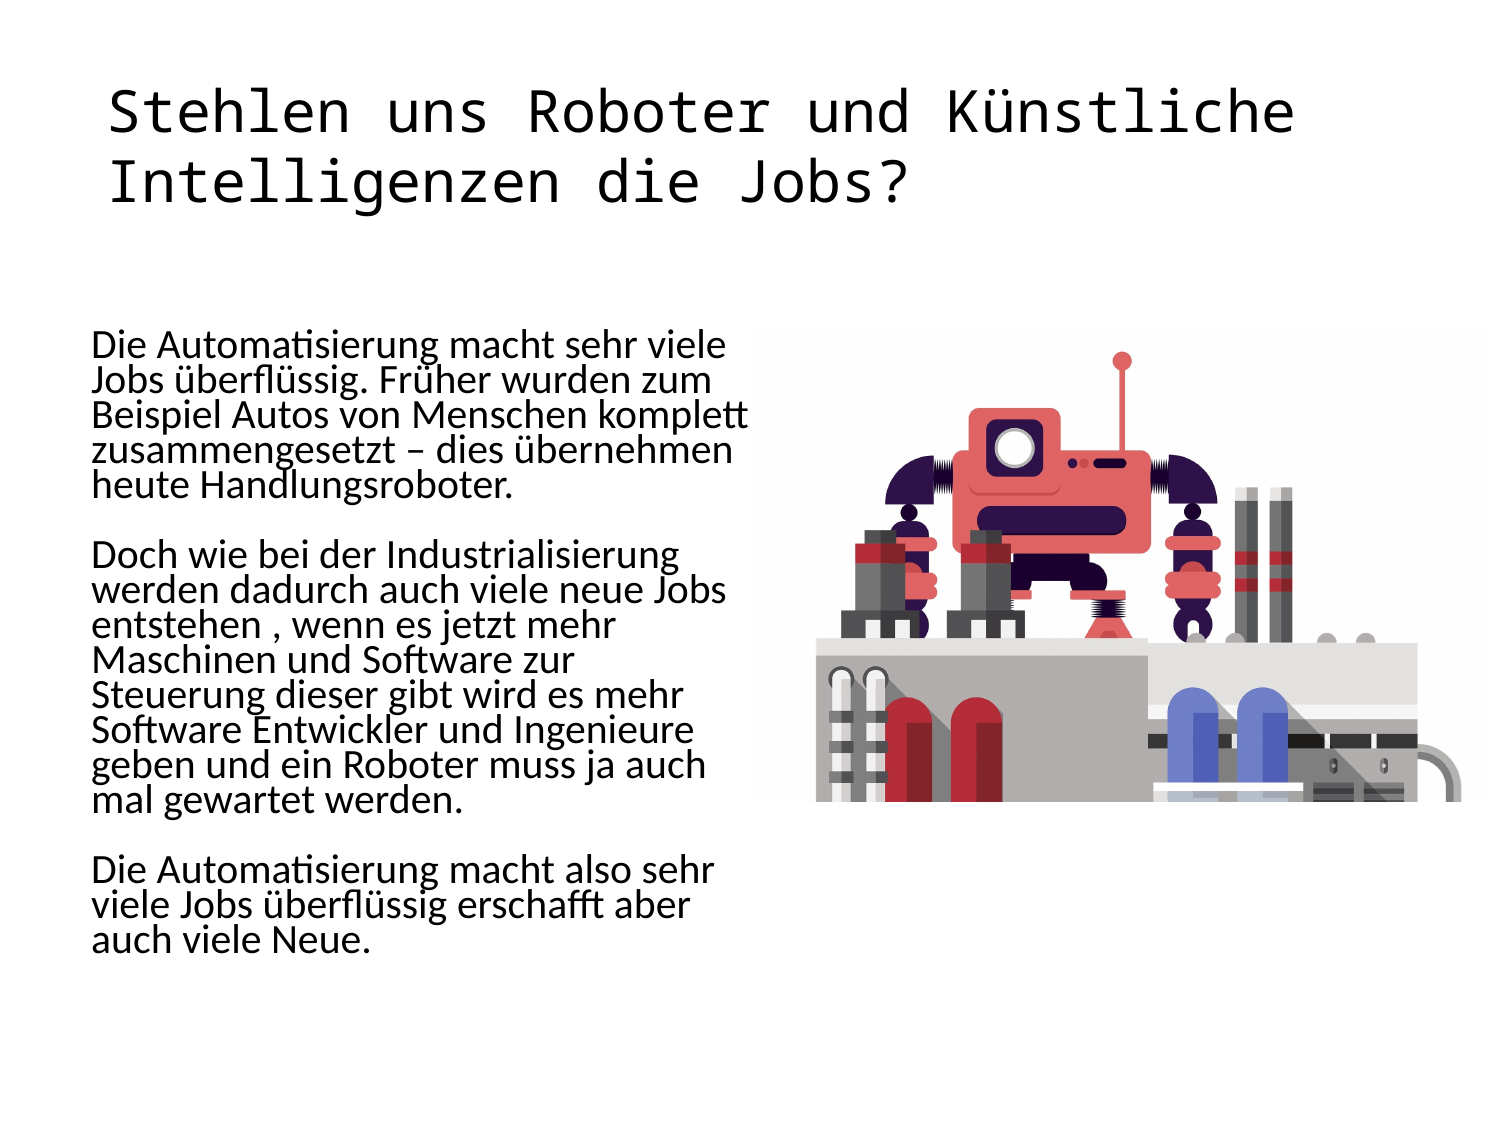

# Stehlen uns Roboter und Künstliche Intelligenzen die Jobs?
Die Automatisierung macht sehr viele Jobs überflüssig. Früher wurden zum Beispiel Autos von Menschen komplett zusammengesetzt – dies übernehmen heute Handlungsroboter.
Doch wie bei der Industrialisierung werden dadurch auch viele neue Jobs entstehen , wenn es jetzt mehr Maschinen und Software zur Steuerung dieser gibt wird es mehr Software Entwickler und Ingenieure geben und ein Roboter muss ja auch mal gewartet werden.
Die Automatisierung macht also sehr viele Jobs überflüssig erschafft aber auch viele Neue.